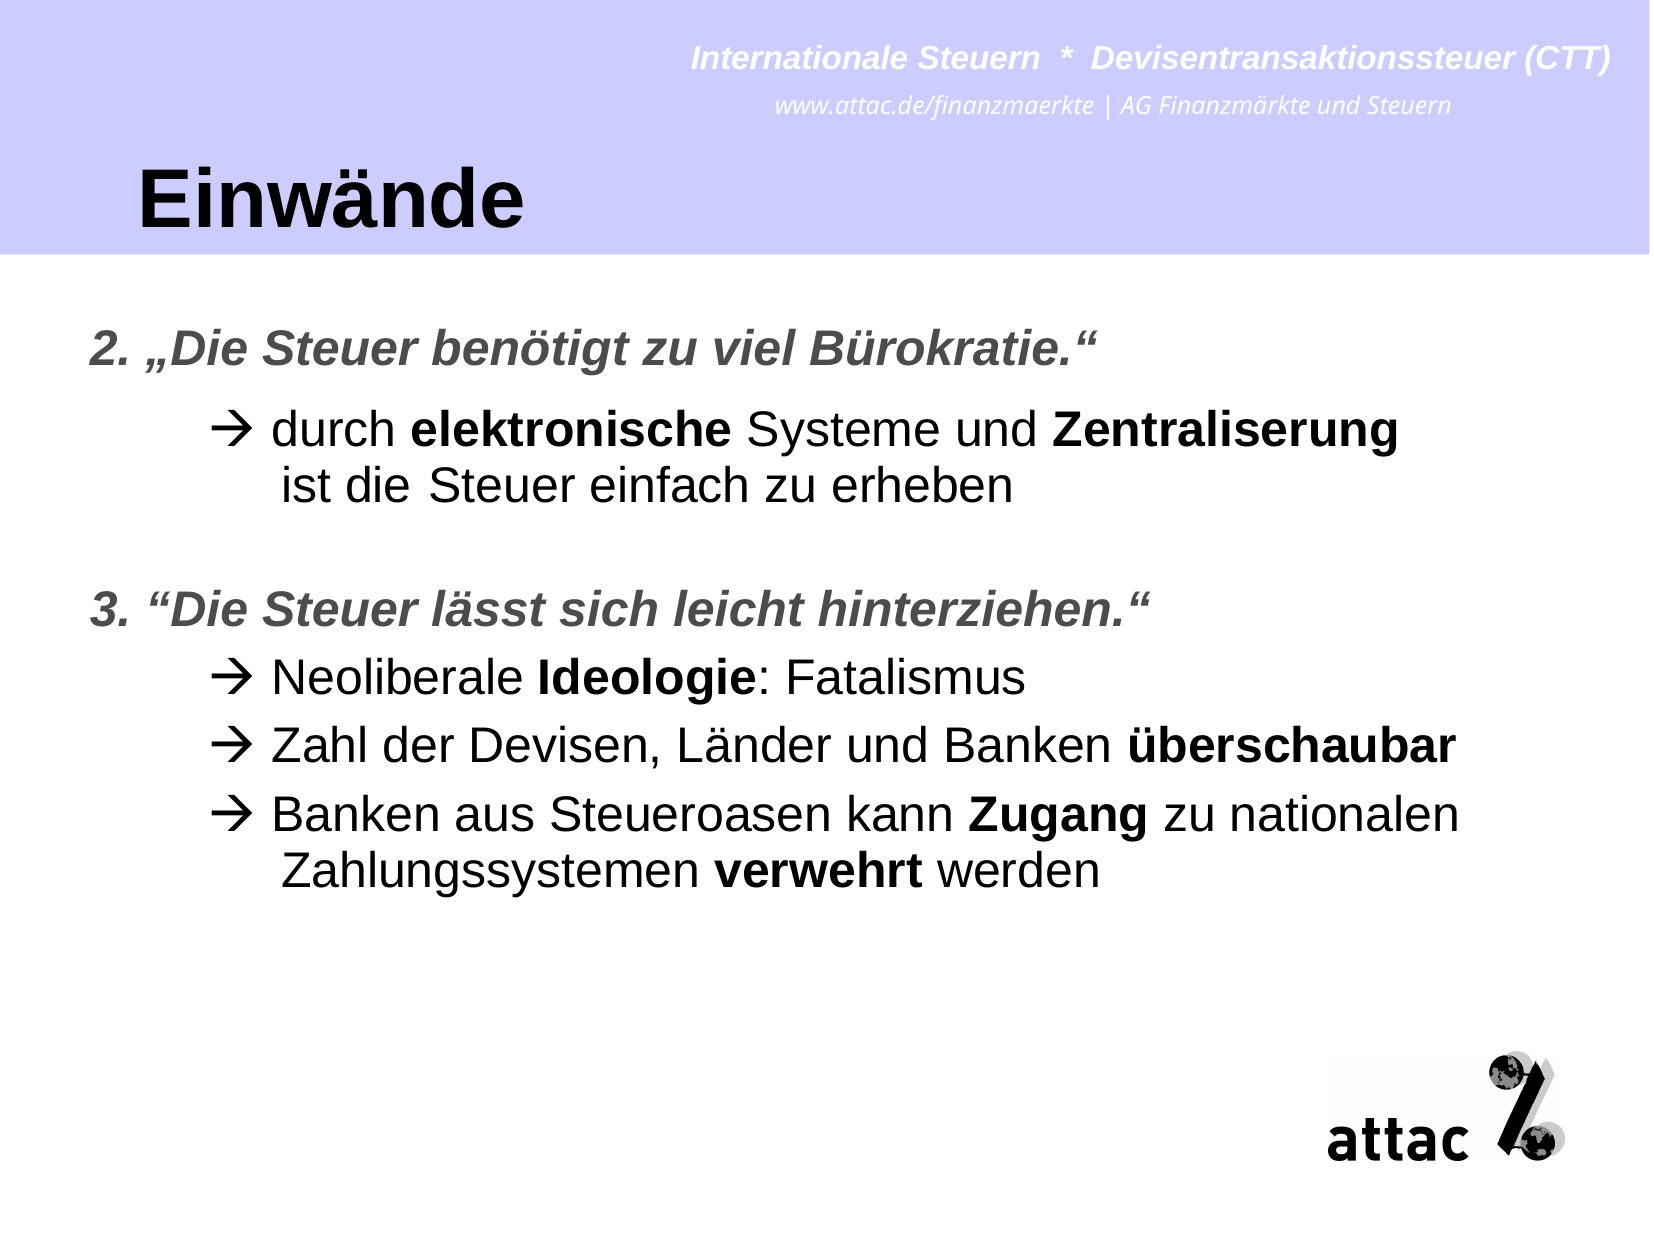

Internationale Steuern * Devisentransaktionssteuer (CTT)
www.attac.de/finanzmaerkte | AG Finanzmärkte und Steuern
Einwände
2. „Die Steuer benötigt zu viel Bürokratie.“
		 durch elektronische Systeme und Zentraliserung
			ist die 	Steuer einfach zu erheben
3. “Die Steuer lässt sich leicht hinterziehen.“
		 Neoliberale Ideologie: Fatalismus
		 Zahl der Devisen, Länder und Banken überschaubar
		 Banken aus Steueroasen kann Zugang zu nationalen 		Zahlungssystemen verwehrt werden